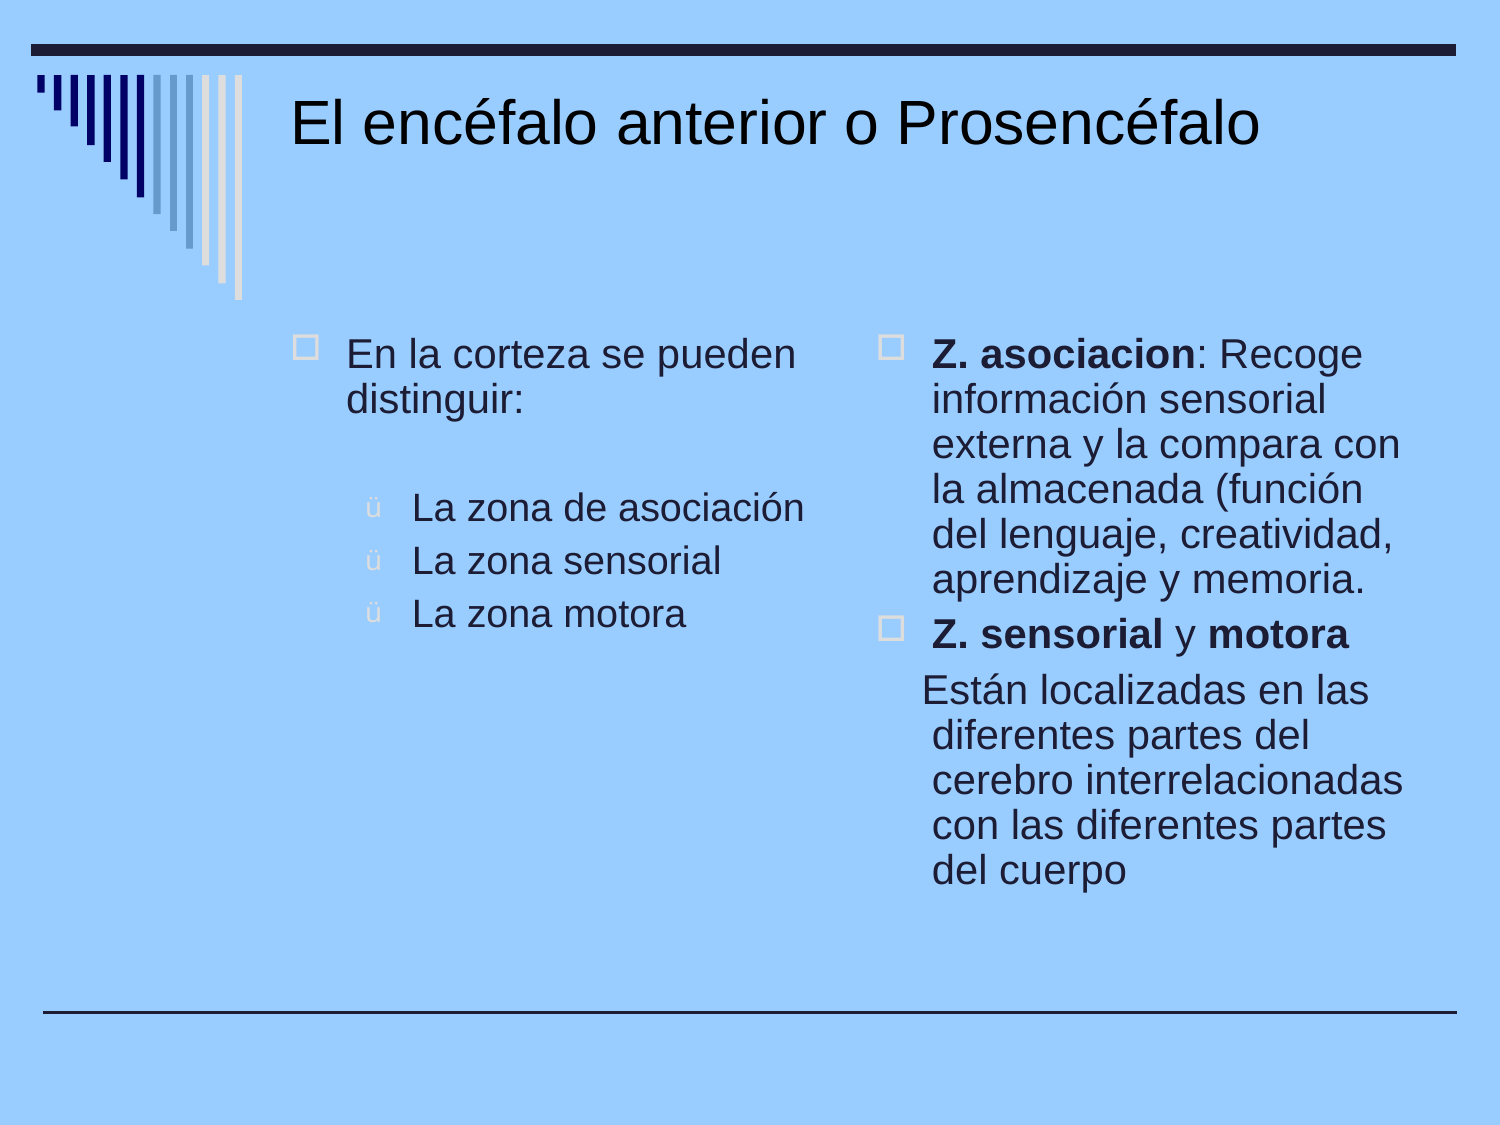

# El encéfalo anterior o Prosencéfalo
En la corteza se pueden distinguir:
La zona de asociación
La zona sensorial
La zona motora
Z. asociacion: Recoge información sensorial externa y la compara con la almacenada (función del lenguaje, creatividad, aprendizaje y memoria.
Z. sensorial y motora
 Están localizadas en las diferentes partes del cerebro interrelacionadas con las diferentes partes del cuerpo